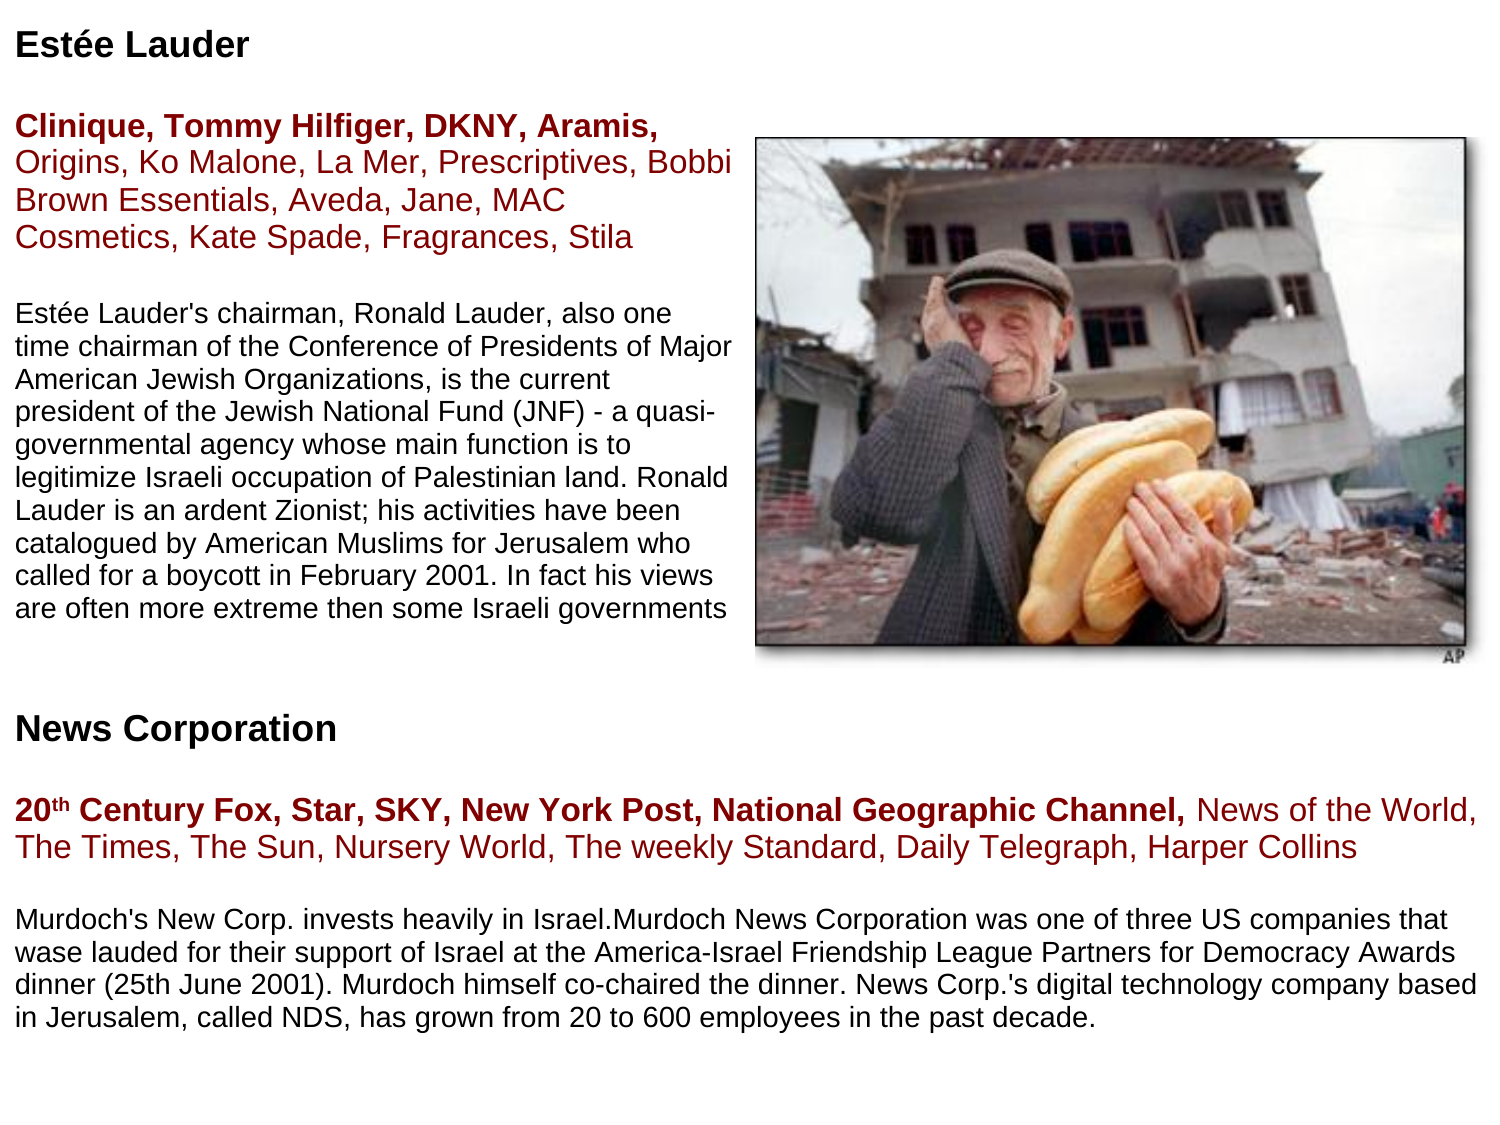

Estée Lauder
Clinique, Tommy Hilfiger, DKNY, Aramis, Origins, Ko Malone, La Mer, Prescriptives, Bobbi Brown Essentials, Aveda, Jane, MAC Cosmetics, Kate Spade, Fragrances, Stila
Estée Lauder's chairman, Ronald Lauder, also one time chairman of the Conference of Presidents of Major
American Jewish Organizations, is the current president of the Jewish National Fund (JNF) - a quasi-
governmental agency whose main function is to legitimize Israeli occupation of Palestinian land. Ronald Lauder is an ardent Zionist; his activities have been catalogued by American Muslims for Jerusalem who called for a boycott in February 2001. In fact his views are often more extreme then some Israeli governments
News Corporation
20th Century Fox, Star, SKY, New York Post, National Geographic Channel, News of the World, The Times, The Sun, Nursery World, The weekly Standard, Daily Telegraph, Harper Collins
Murdoch's New Corp. invests heavily in Israel.Murdoch News Corporation was one of three US companies that wase lauded for their support of Israel at the America-Israel Friendship League Partners for Democracy Awards dinner (25th June 2001). Murdoch himself co-chaired the dinner. News Corp.'s digital technology company based in Jerusalem, called NDS, has grown from 20 to 600 employees in the past decade.